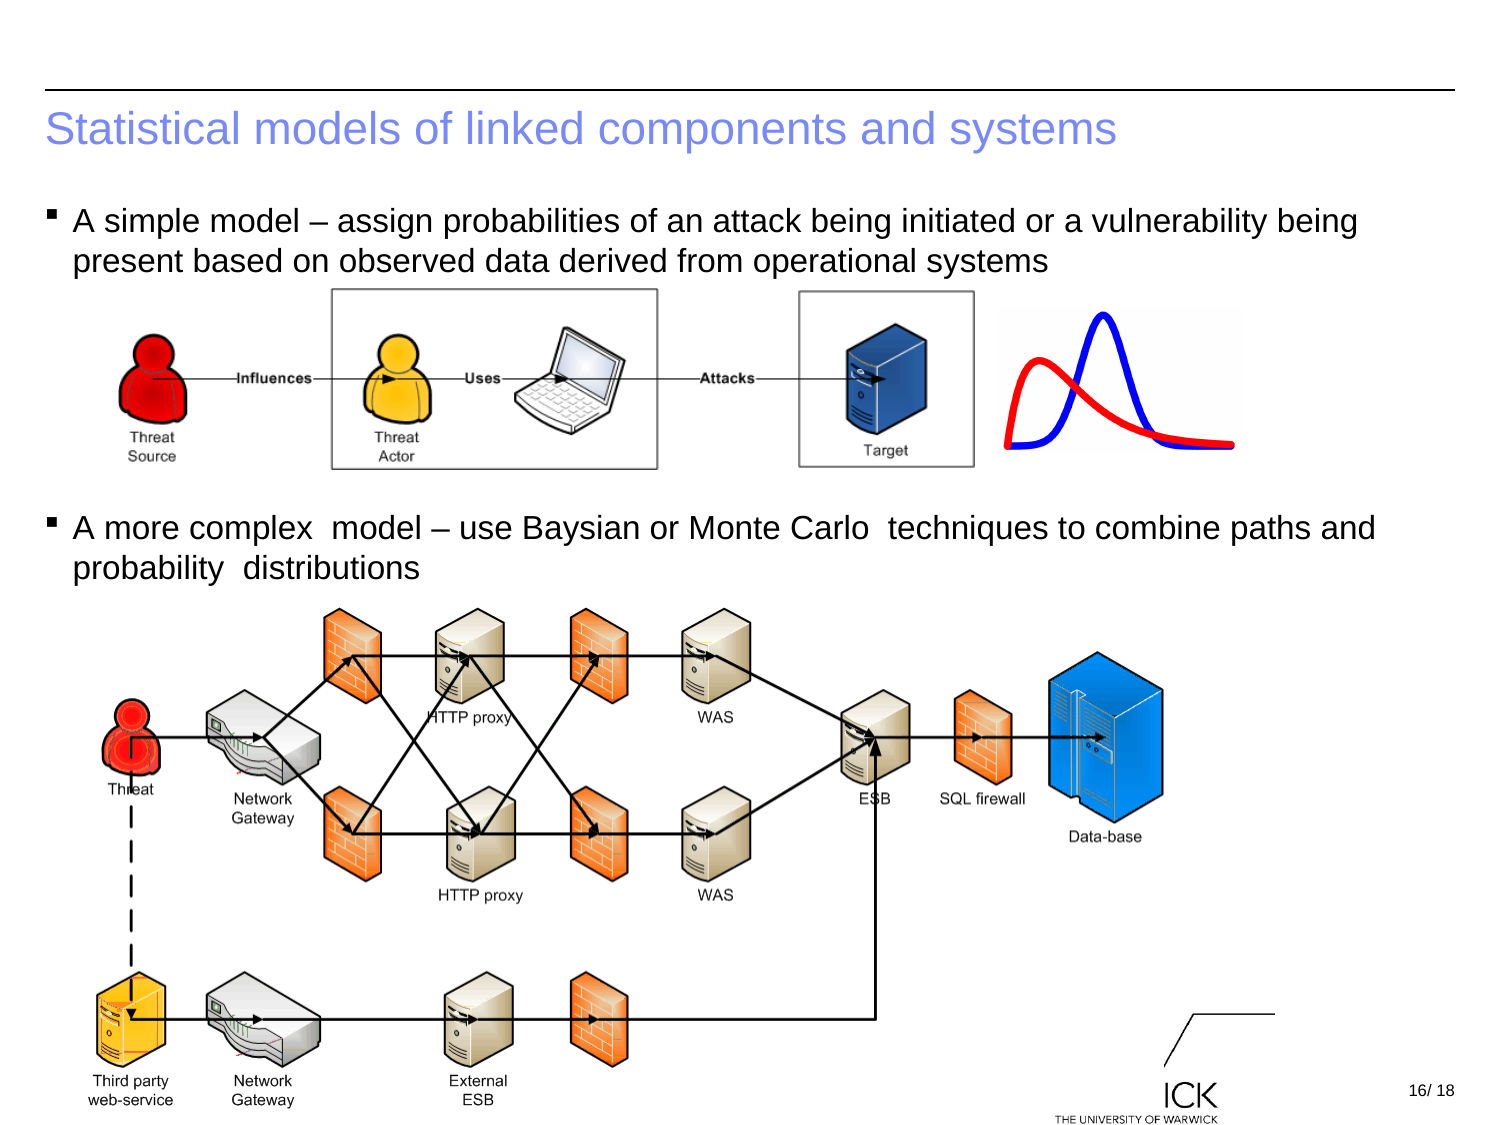

# Statistical models of linked components and systems
A simple model – assign probabilities of an attack being initiated or a vulnerability being present based on observed data derived from operational systems
A more complex model – use Baysian or Monte Carlo techniques to combine paths and probability distributions